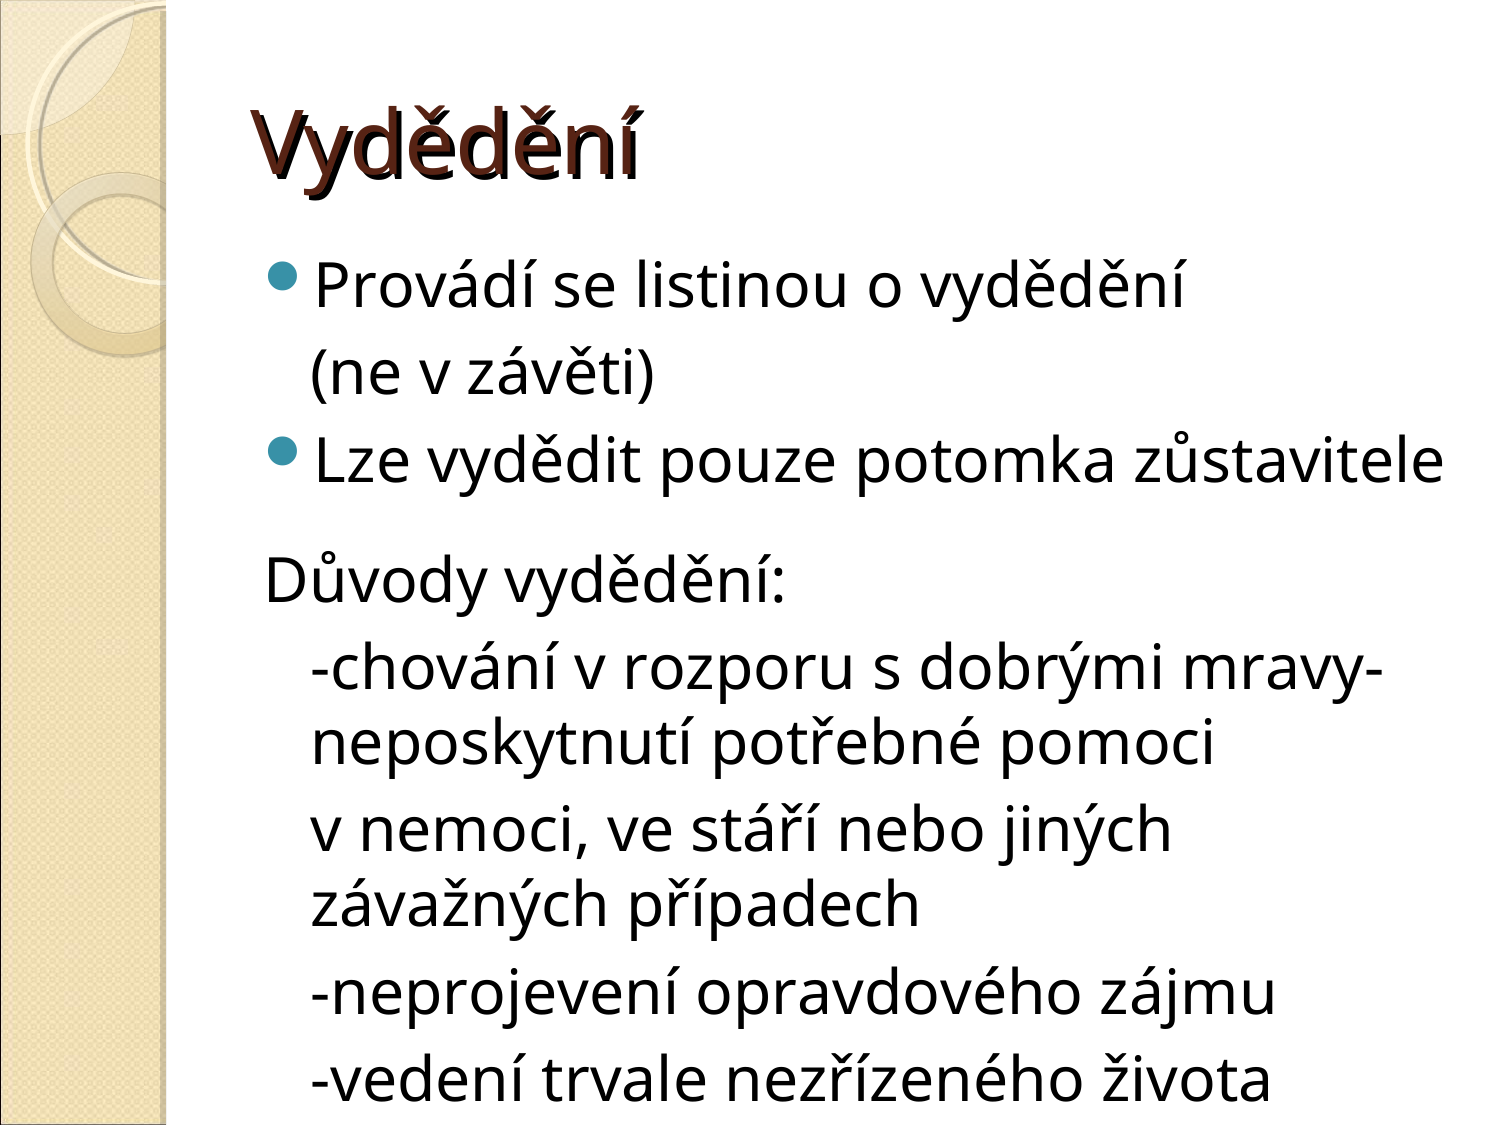

# Vydědění
Provádí se listinou o vydědění
	(ne v závěti)
Lze vydědit pouze potomka zůstavitele
Důvody vydědění:
	-chování v rozporu s dobrými mravy- neposkytnutí potřebné pomoci
	v nemoci, ve stáří nebo jiných závažných případech
	-neprojevení opravdového zájmu
	-vedení trvale nezřízeného života